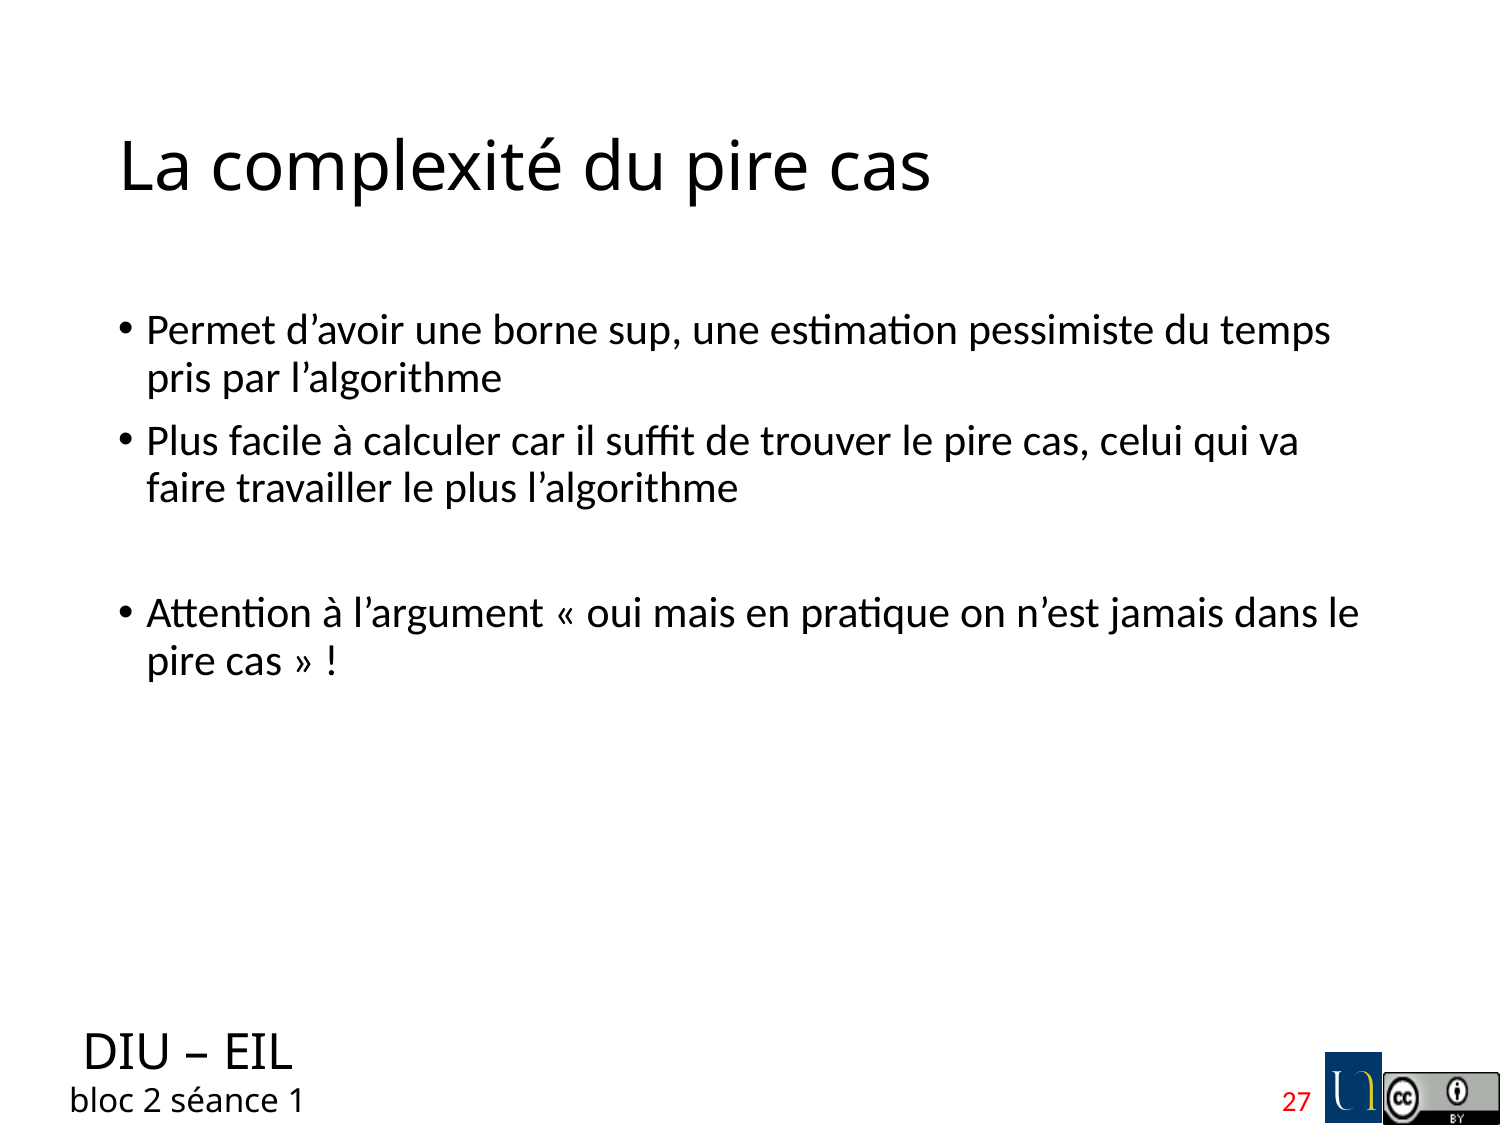

# La complexité du pire cas
Permet d’avoir une borne sup, une estimation pessimiste du temps pris par l’algorithme
Plus facile à calculer car il suffit de trouver le pire cas, celui qui va faire travailler le plus l’algorithme
Attention à l’argument « oui mais en pratique on n’est jamais dans le pire cas » !